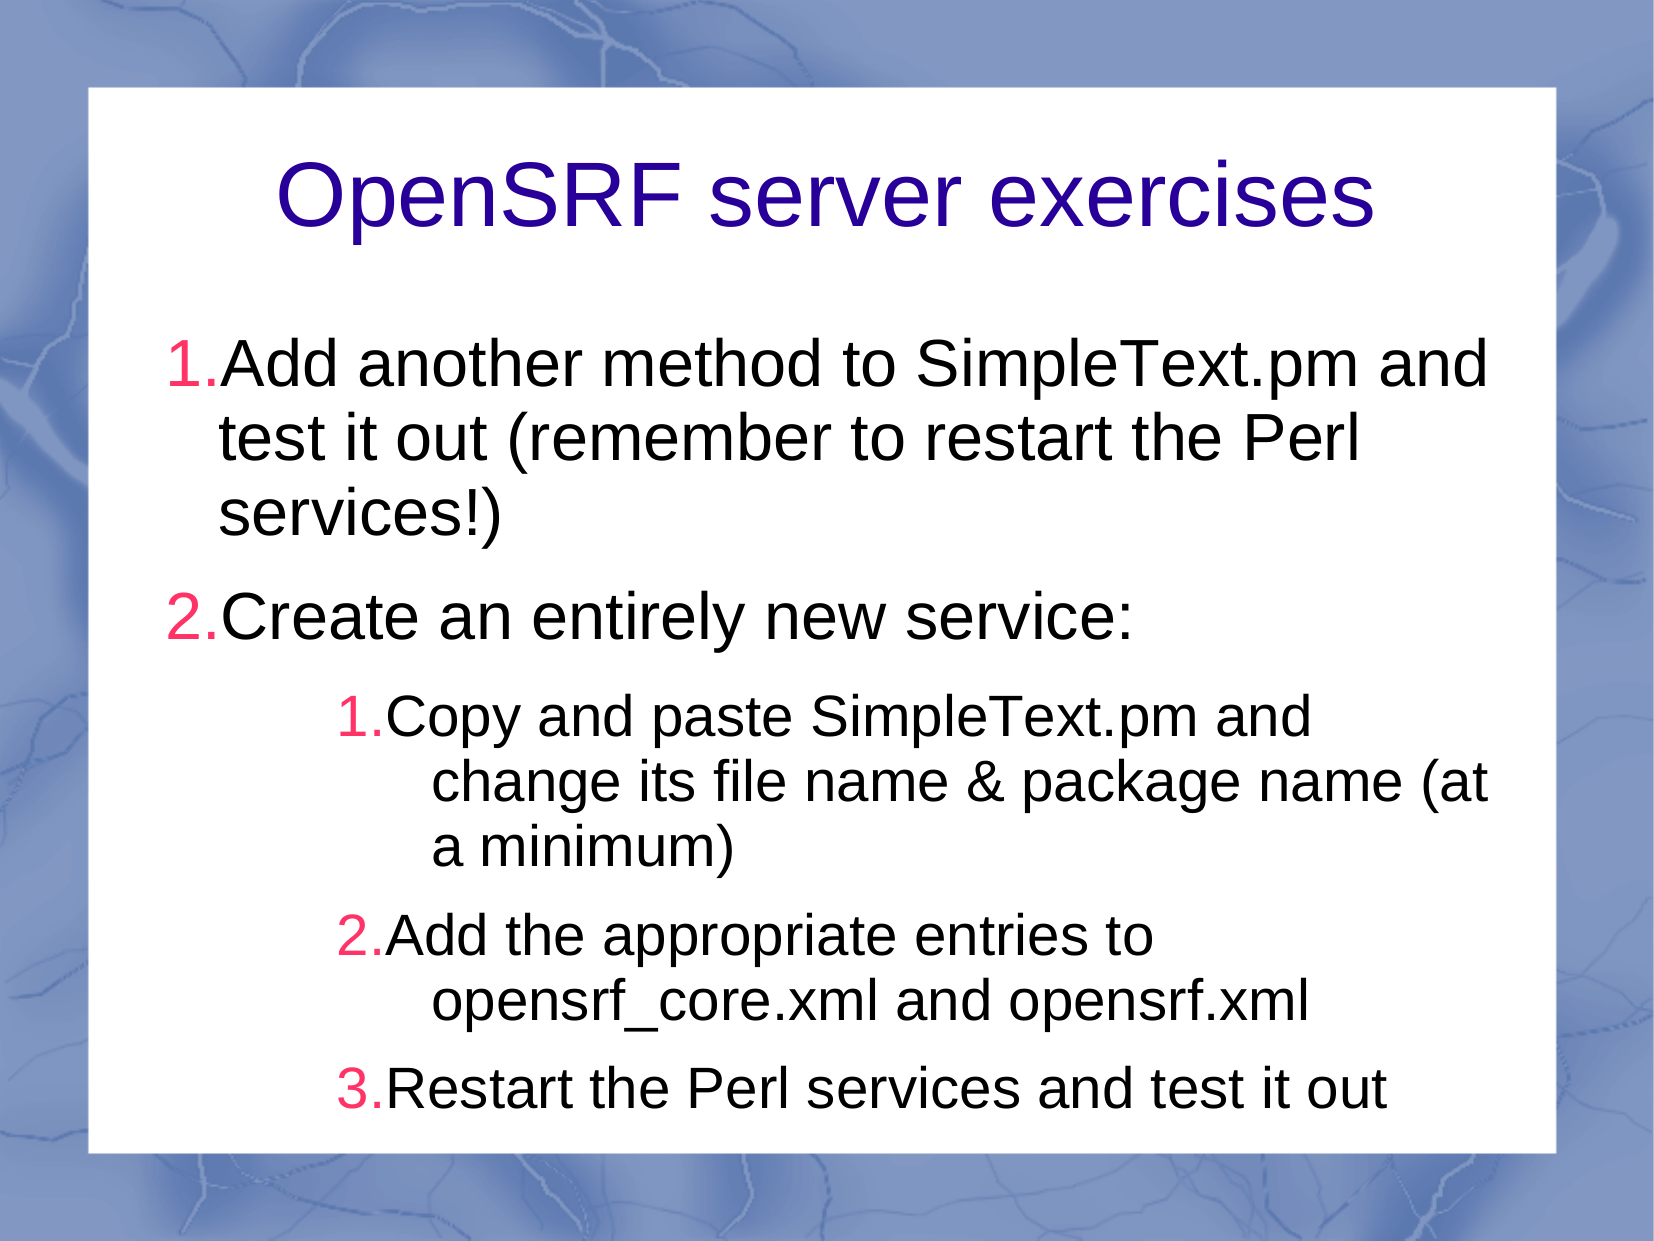

# OpenSRF server exercises
Add another method to SimpleText.pm and test it out (remember to restart the Perl services!)
Create an entirely new service:
Copy and paste SimpleText.pm and change its file name & package name (at a minimum)
Add the appropriate entries to opensrf_core.xml and opensrf.xml
Restart the Perl services and test it out